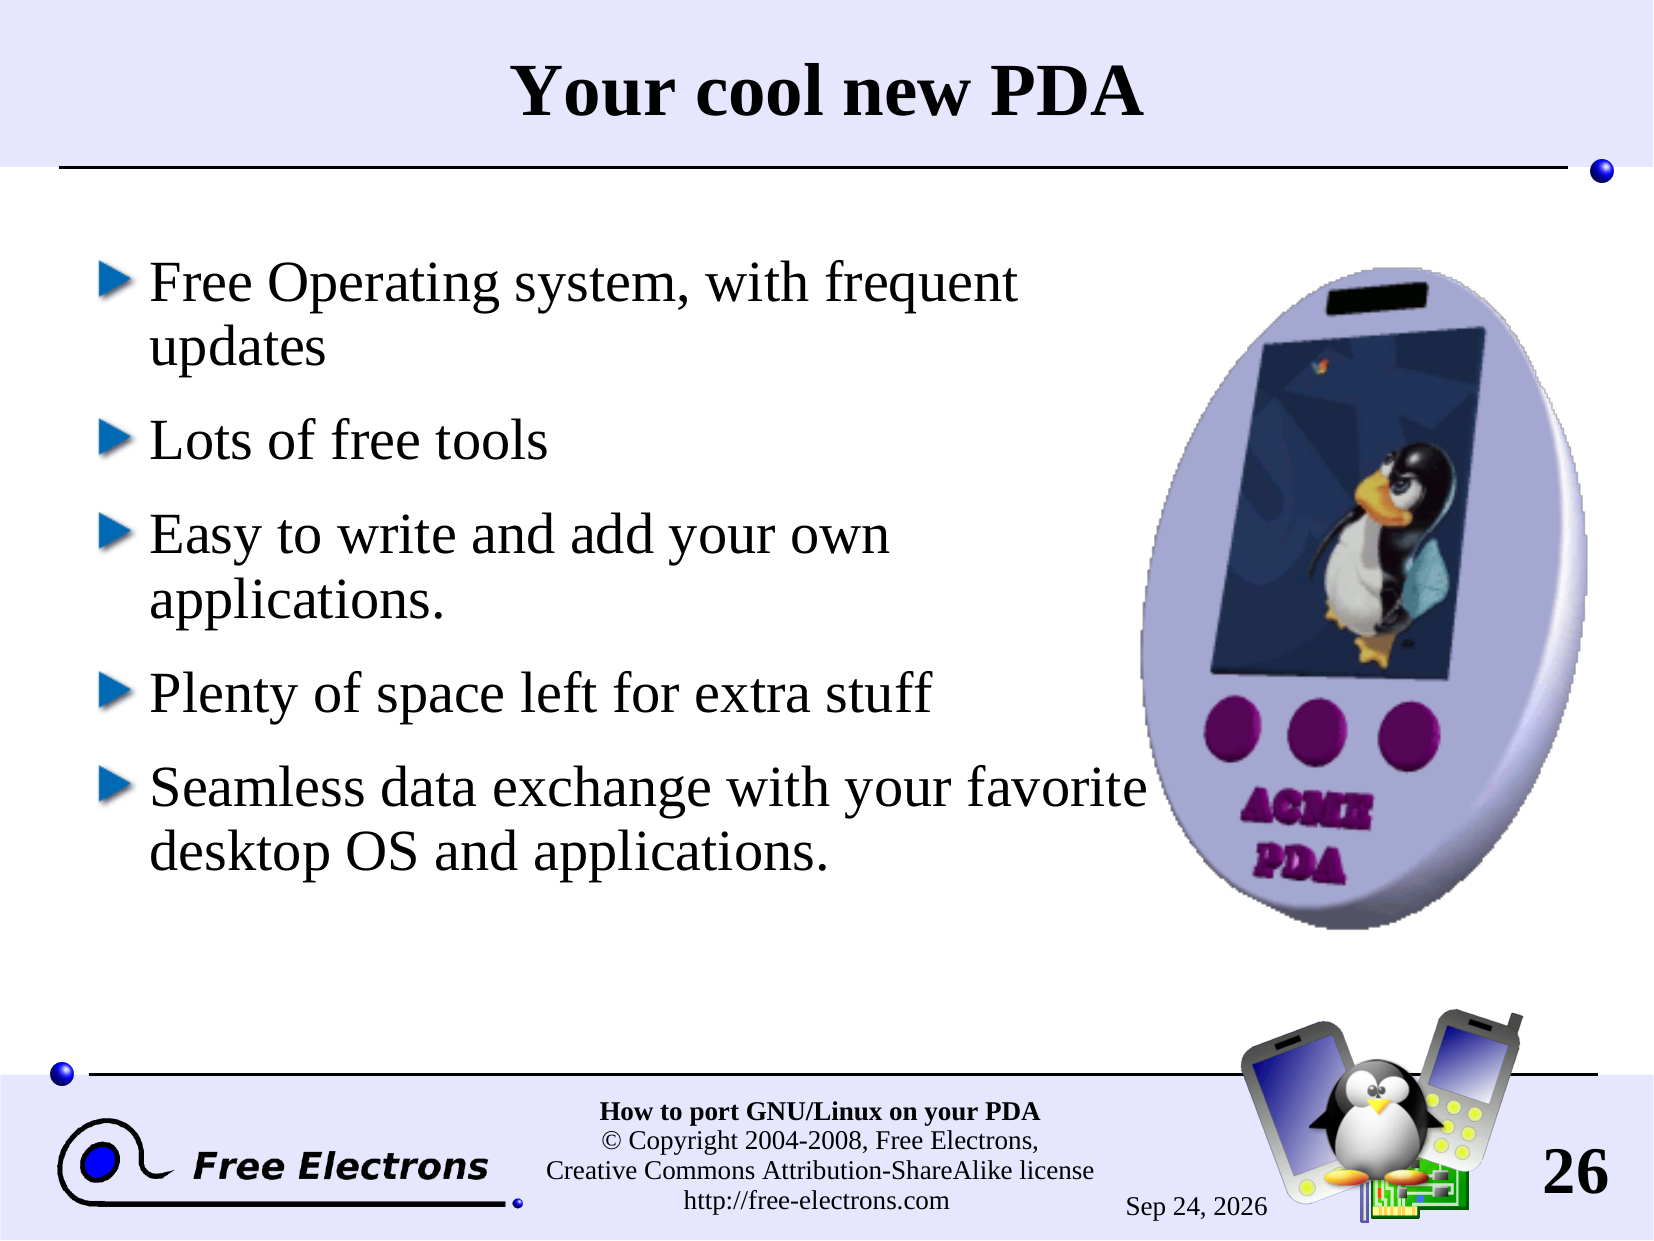

# Your cool new PDA
Free Operating system, with frequent updates
Lots of free tools
Easy to write and add your own applications.
Plenty of space left for extra stuff
Seamless data exchange with your favorite desktop OS and applications.